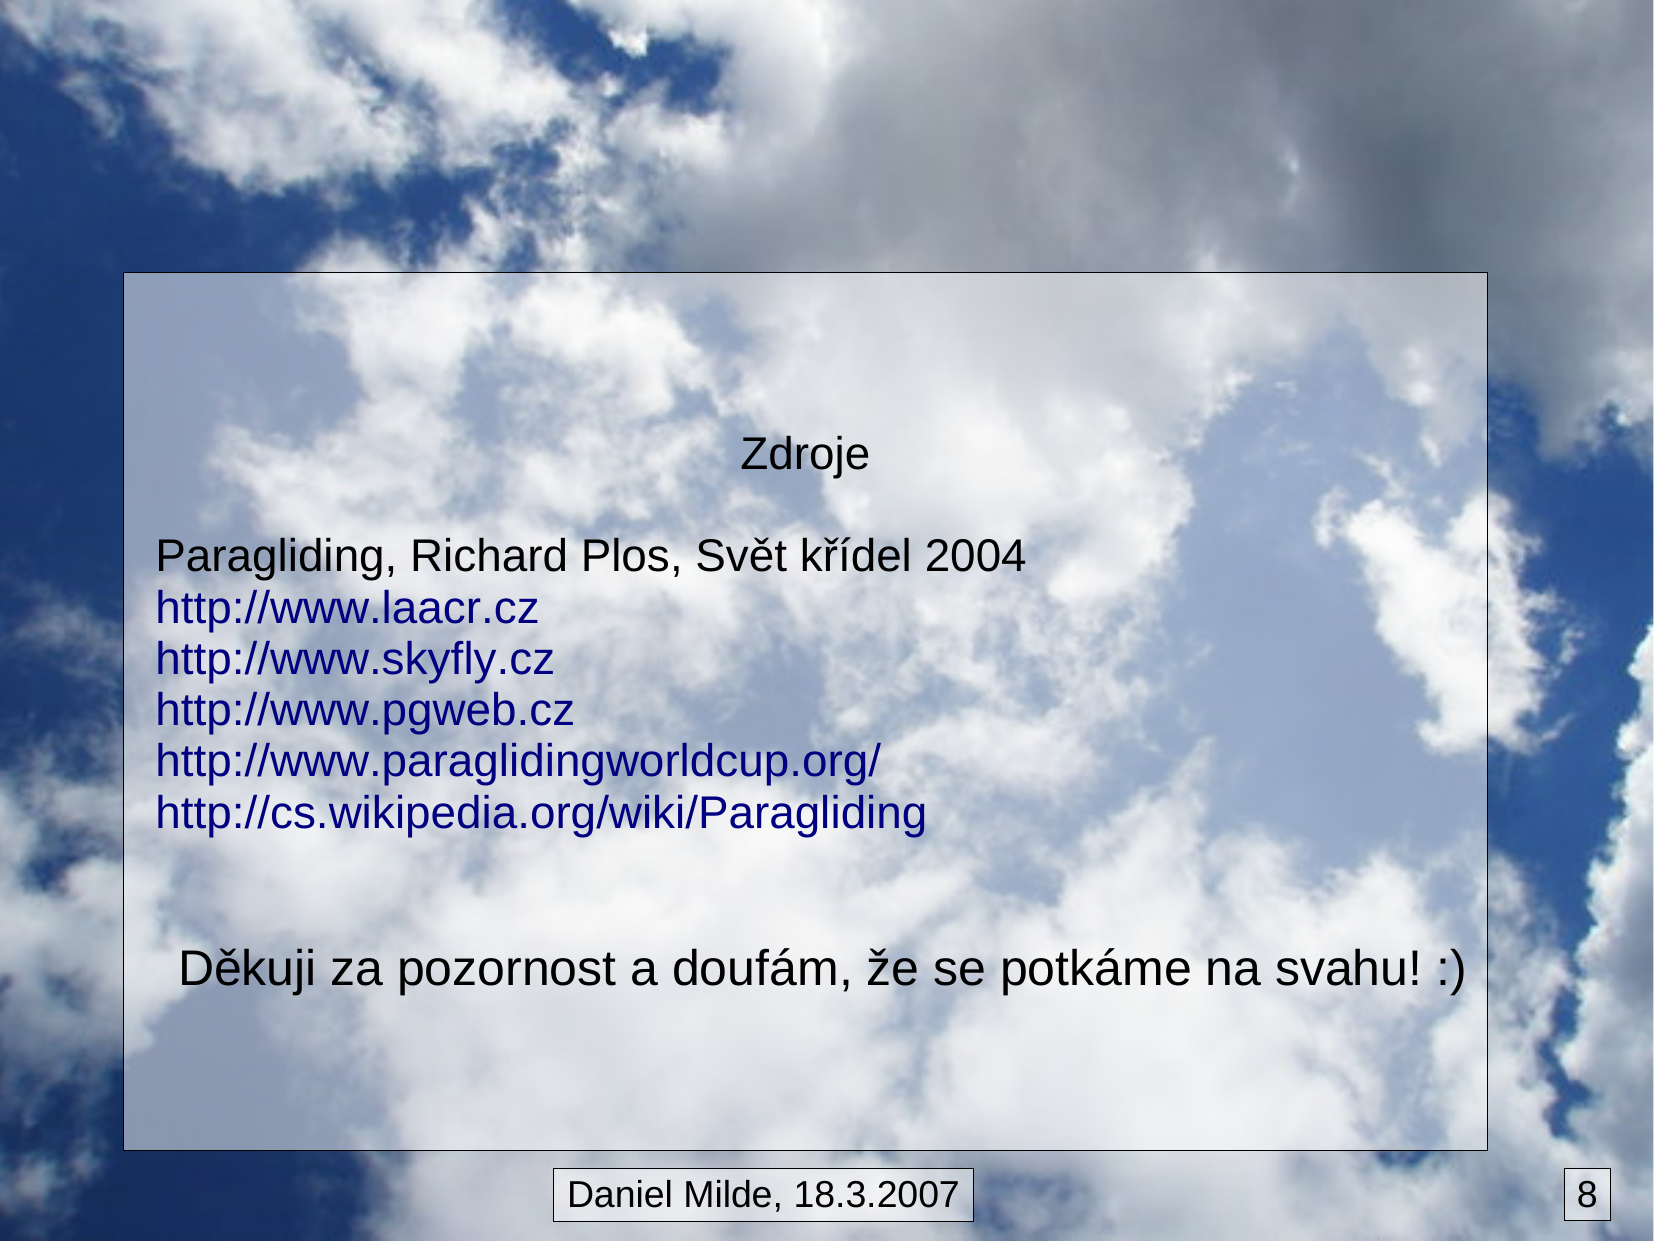

Zdroje
 Paragliding, Richard Plos, Svět křídel 2004
 http://www.laacr.cz
 http://www.skyfly.cz
 http://www.pgweb.cz
 http://www.paraglidingworldcup.org/
 http://cs.wikipedia.org/wiki/Paragliding
Děkuji za pozornost a doufám, že se potkáme na svahu! :)
Daniel Milde, 18.3.2007
8